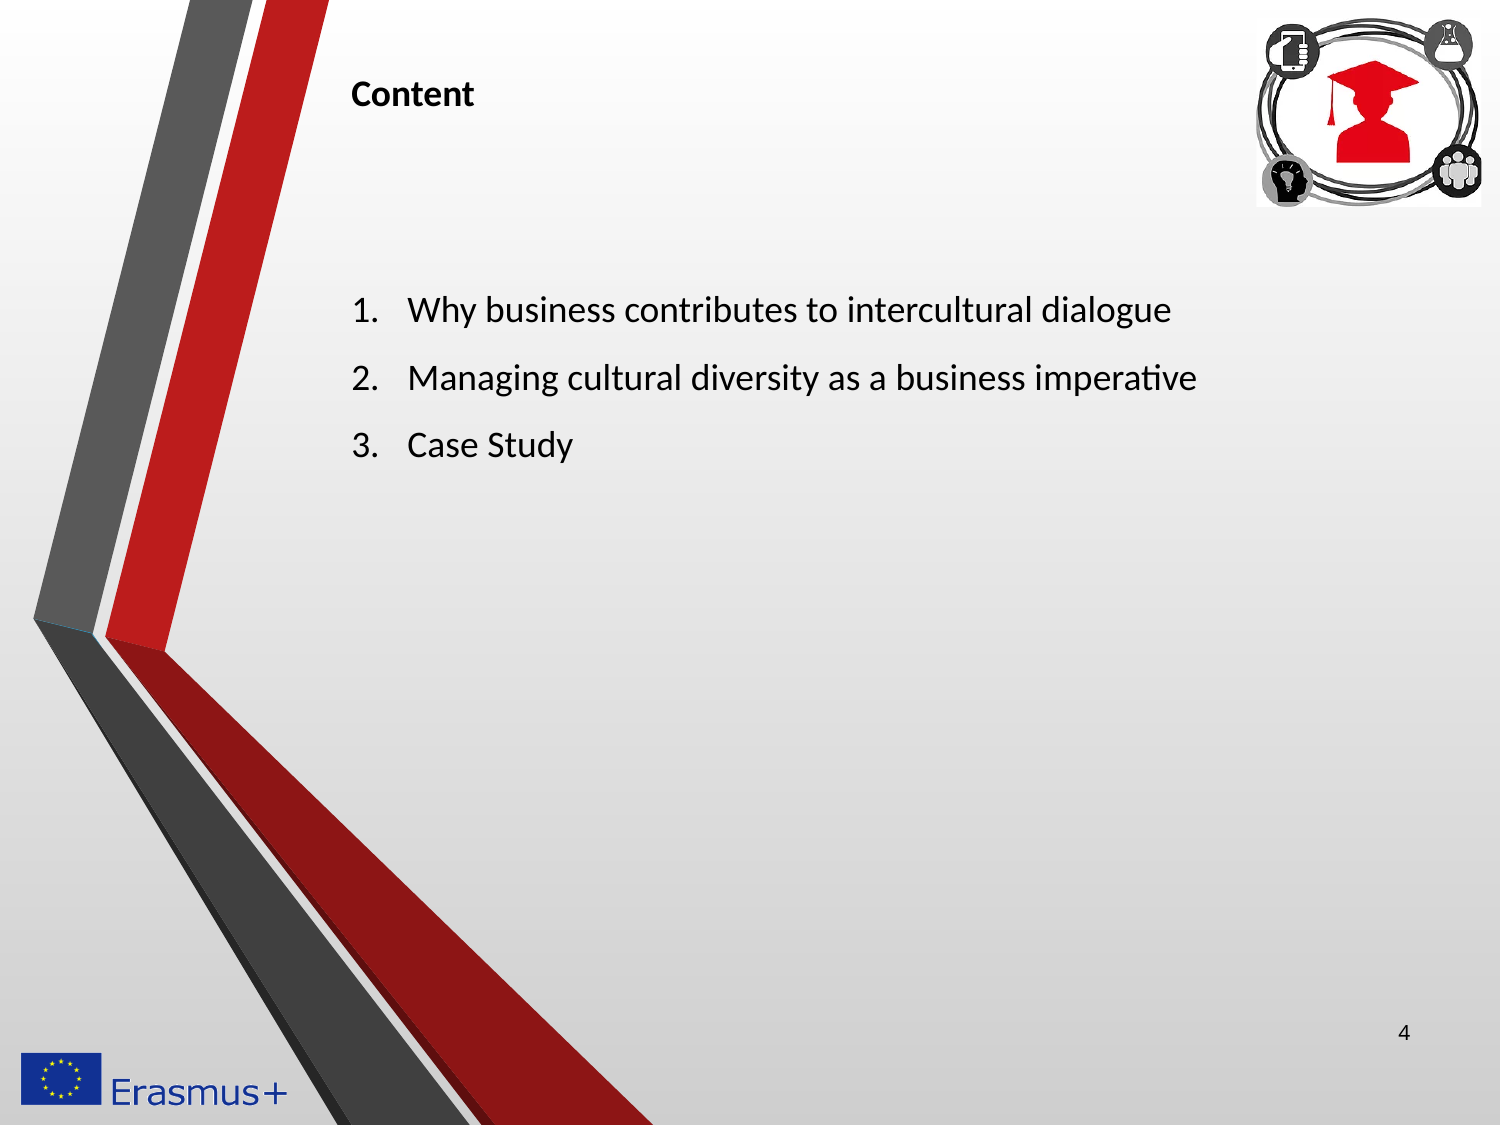

Content
Why business contributes to intercultural dialogue
Managing cultural diversity as a business imperative
Case Study